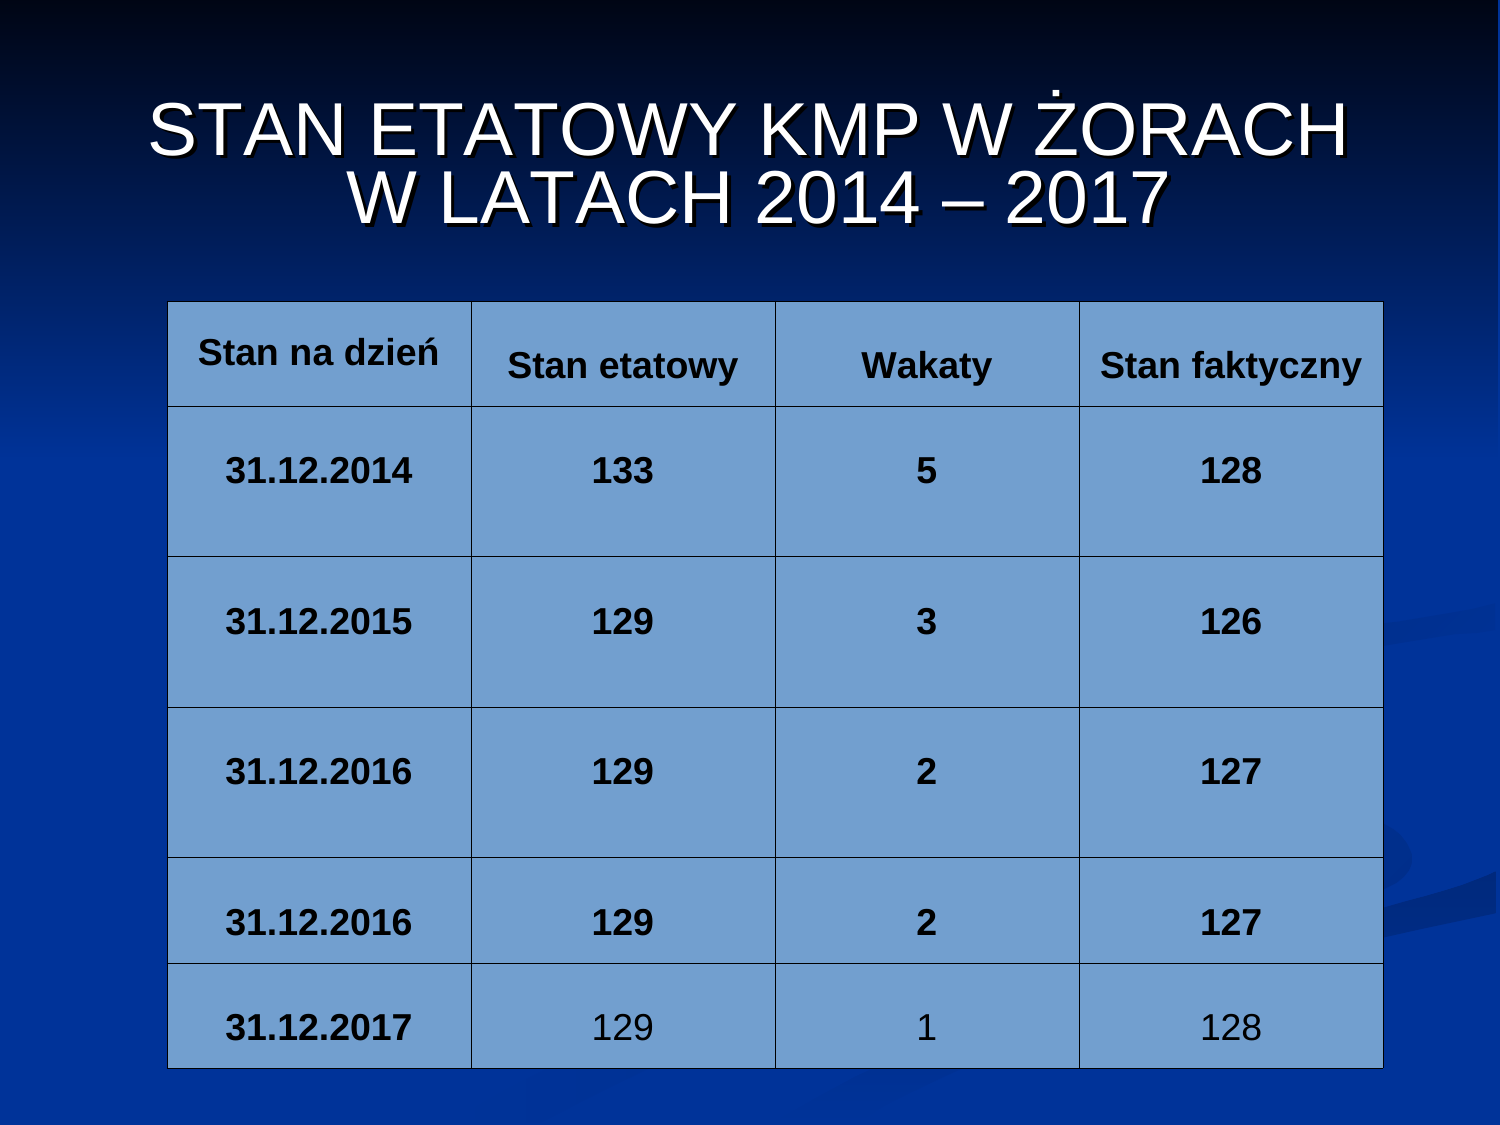

# STAN ETATOWY KMP W ŻORACH W LATACH 2014 – 2017
| Stan na dzień | Stan etatowy | Wakaty | Stan faktyczny |
| --- | --- | --- | --- |
| 31.12.2014 | 133 | 5 | 128 |
| 31.12.2015 | 129 | 3 | 126 |
| 31.12.2016 | 129 | 2 | 127 |
| 31.12.2016 | 129 | 2 | 127 |
| 31.12.2017 | 129 | 1 | 128 |